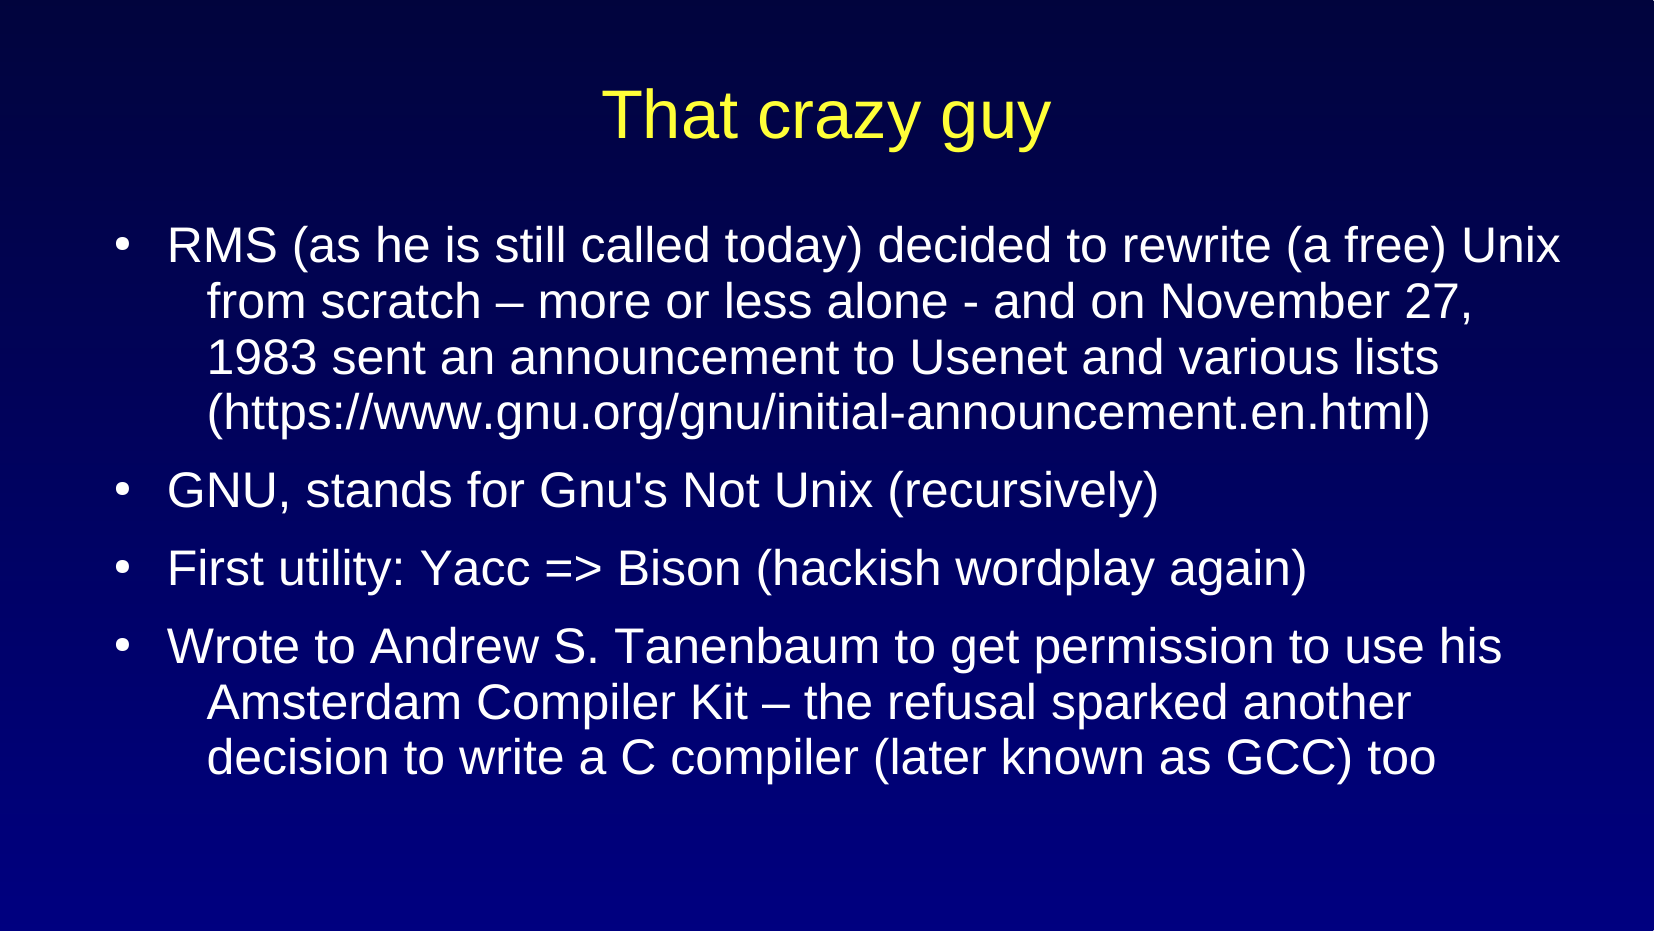

# That crazy guy
RMS (as he is still called today) decided to rewrite (a free) Unix from scratch – more or less alone - and on November 27, 1983 sent an announcement to Usenet and various lists (https://www.gnu.org/gnu/initial-announcement.en.html)
GNU, stands for Gnu's Not Unix (recursively)
First utility: Yacc => Bison (hackish wordplay again)
Wrote to Andrew S. Tanenbaum to get permission to use his Amsterdam Compiler Kit – the refusal sparked another decision to write a C compiler (later known as GCC) too